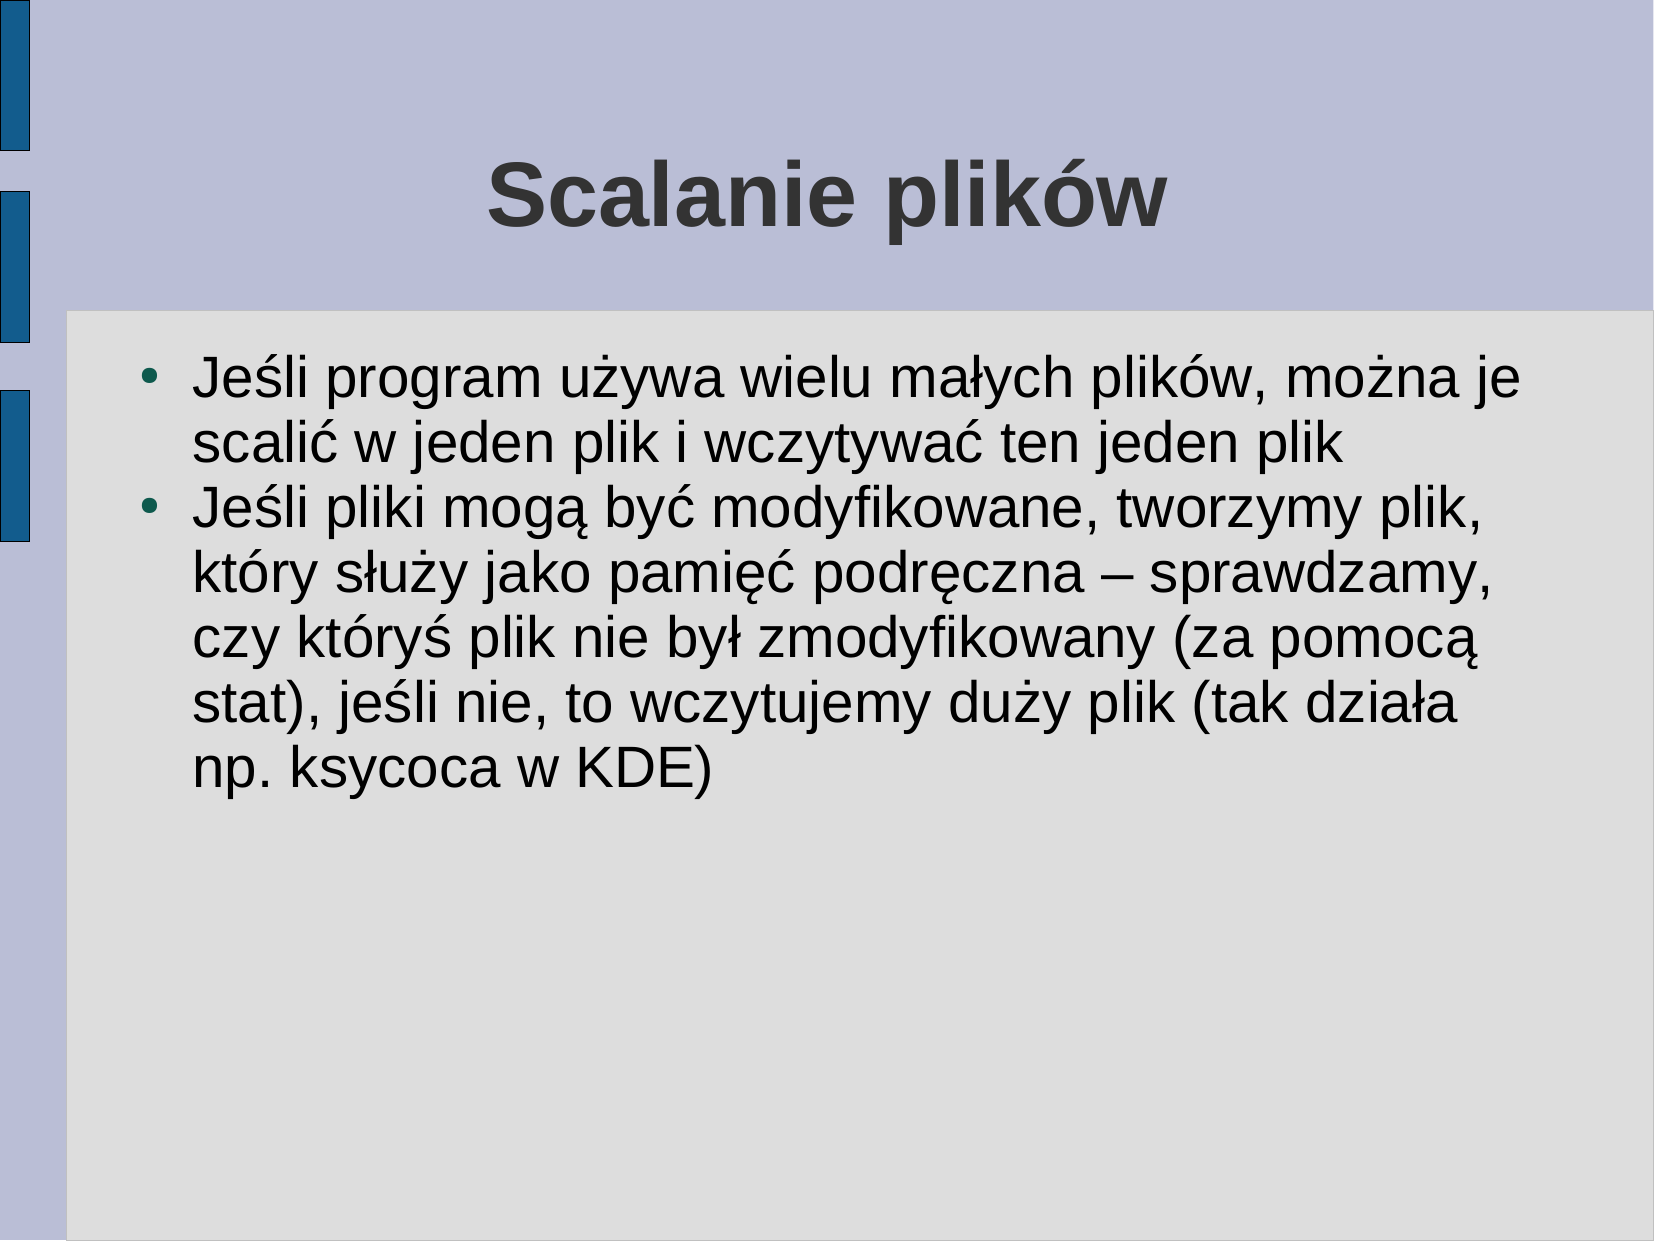

# Scalanie plików
Jeśli program używa wielu małych plików, można je scalić w jeden plik i wczytywać ten jeden plik
Jeśli pliki mogą być modyfikowane, tworzymy plik, który służy jako pamięć podręczna – sprawdzamy, czy któryś plik nie był zmodyfikowany (za pomocą stat), jeśli nie, to wczytujemy duży plik (tak działa np. ksycoca w KDE)